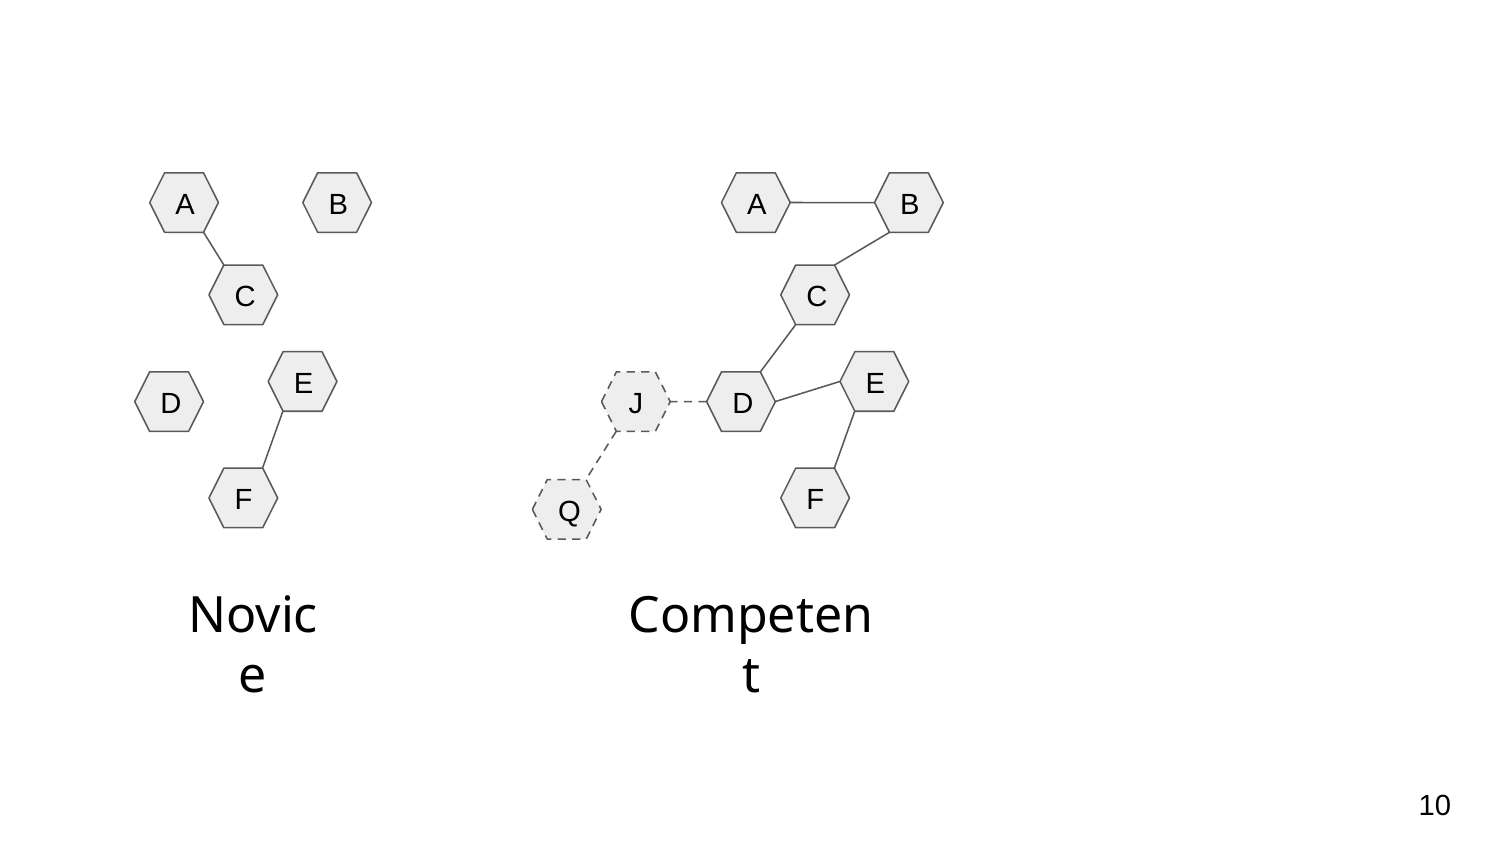

A
B
A
B
C
C
E
E
D
J
D
F
F
Q
Novice
Competent